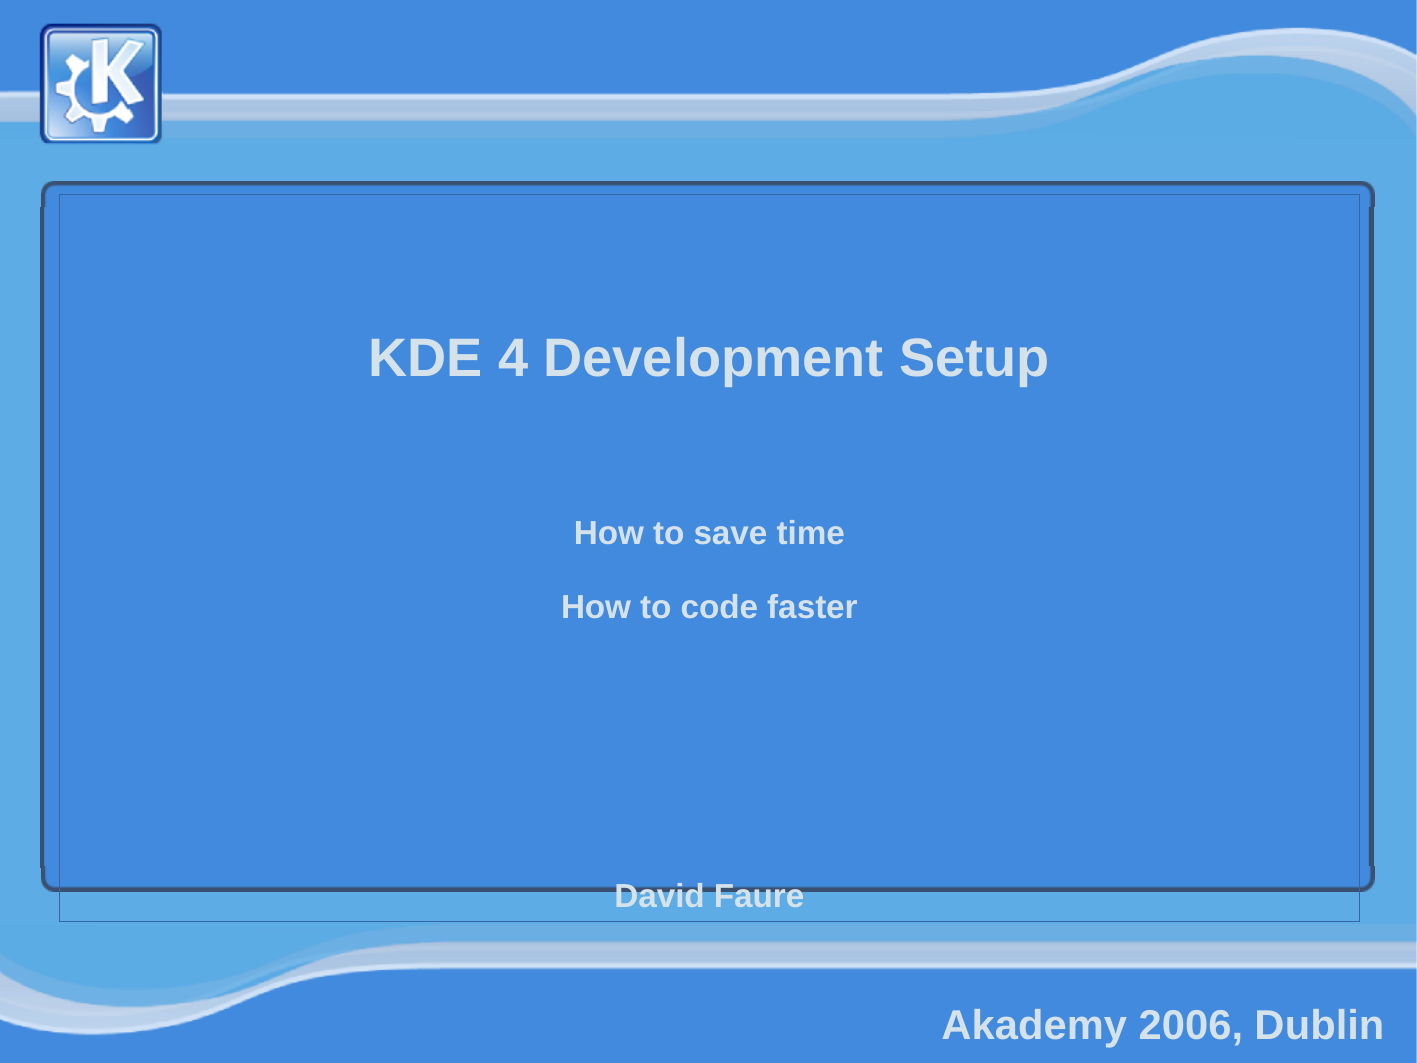

KDE 4 Development Setup
How to save time
How to code faster
David Faure